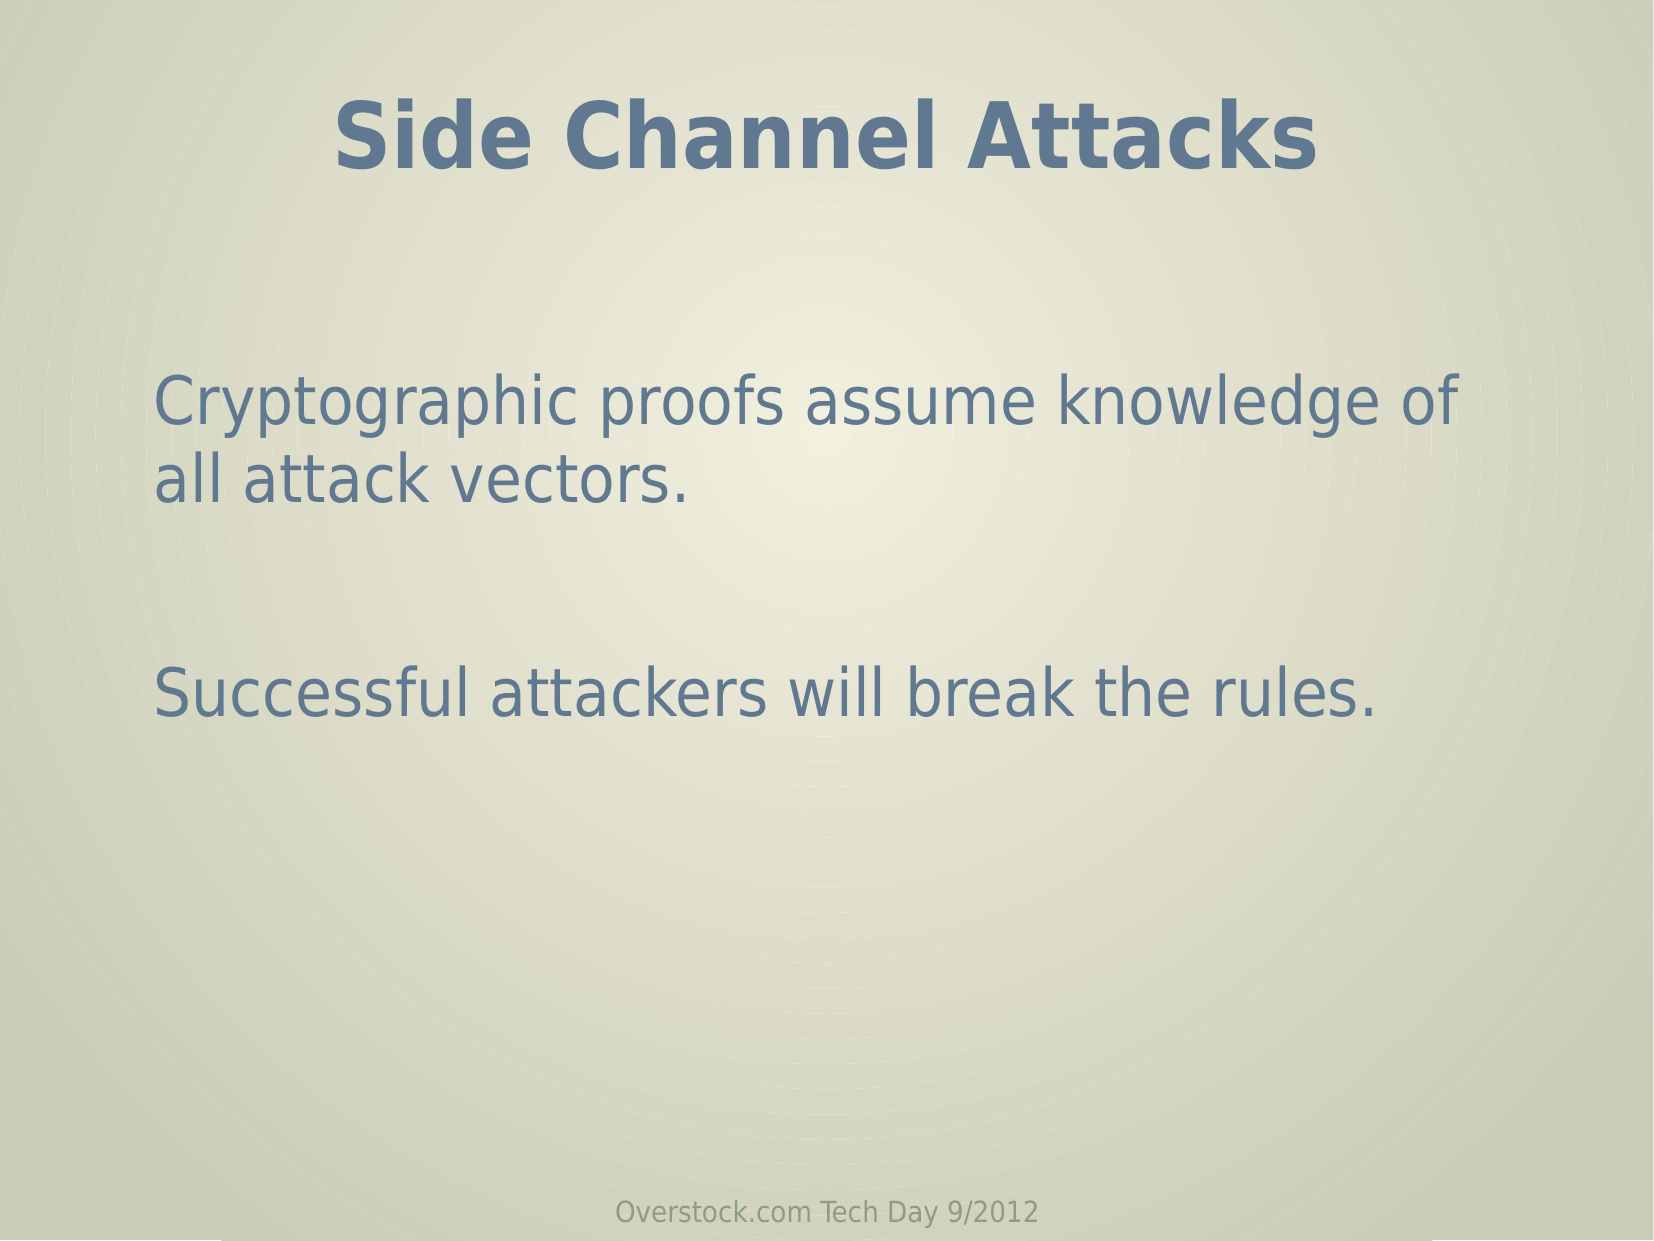

# Side Channel Attacks
Cryptographic proofs assume knowledge of all attack vectors.
Successful attackers will break the rules.
Overstock.com Tech Day 9/2012